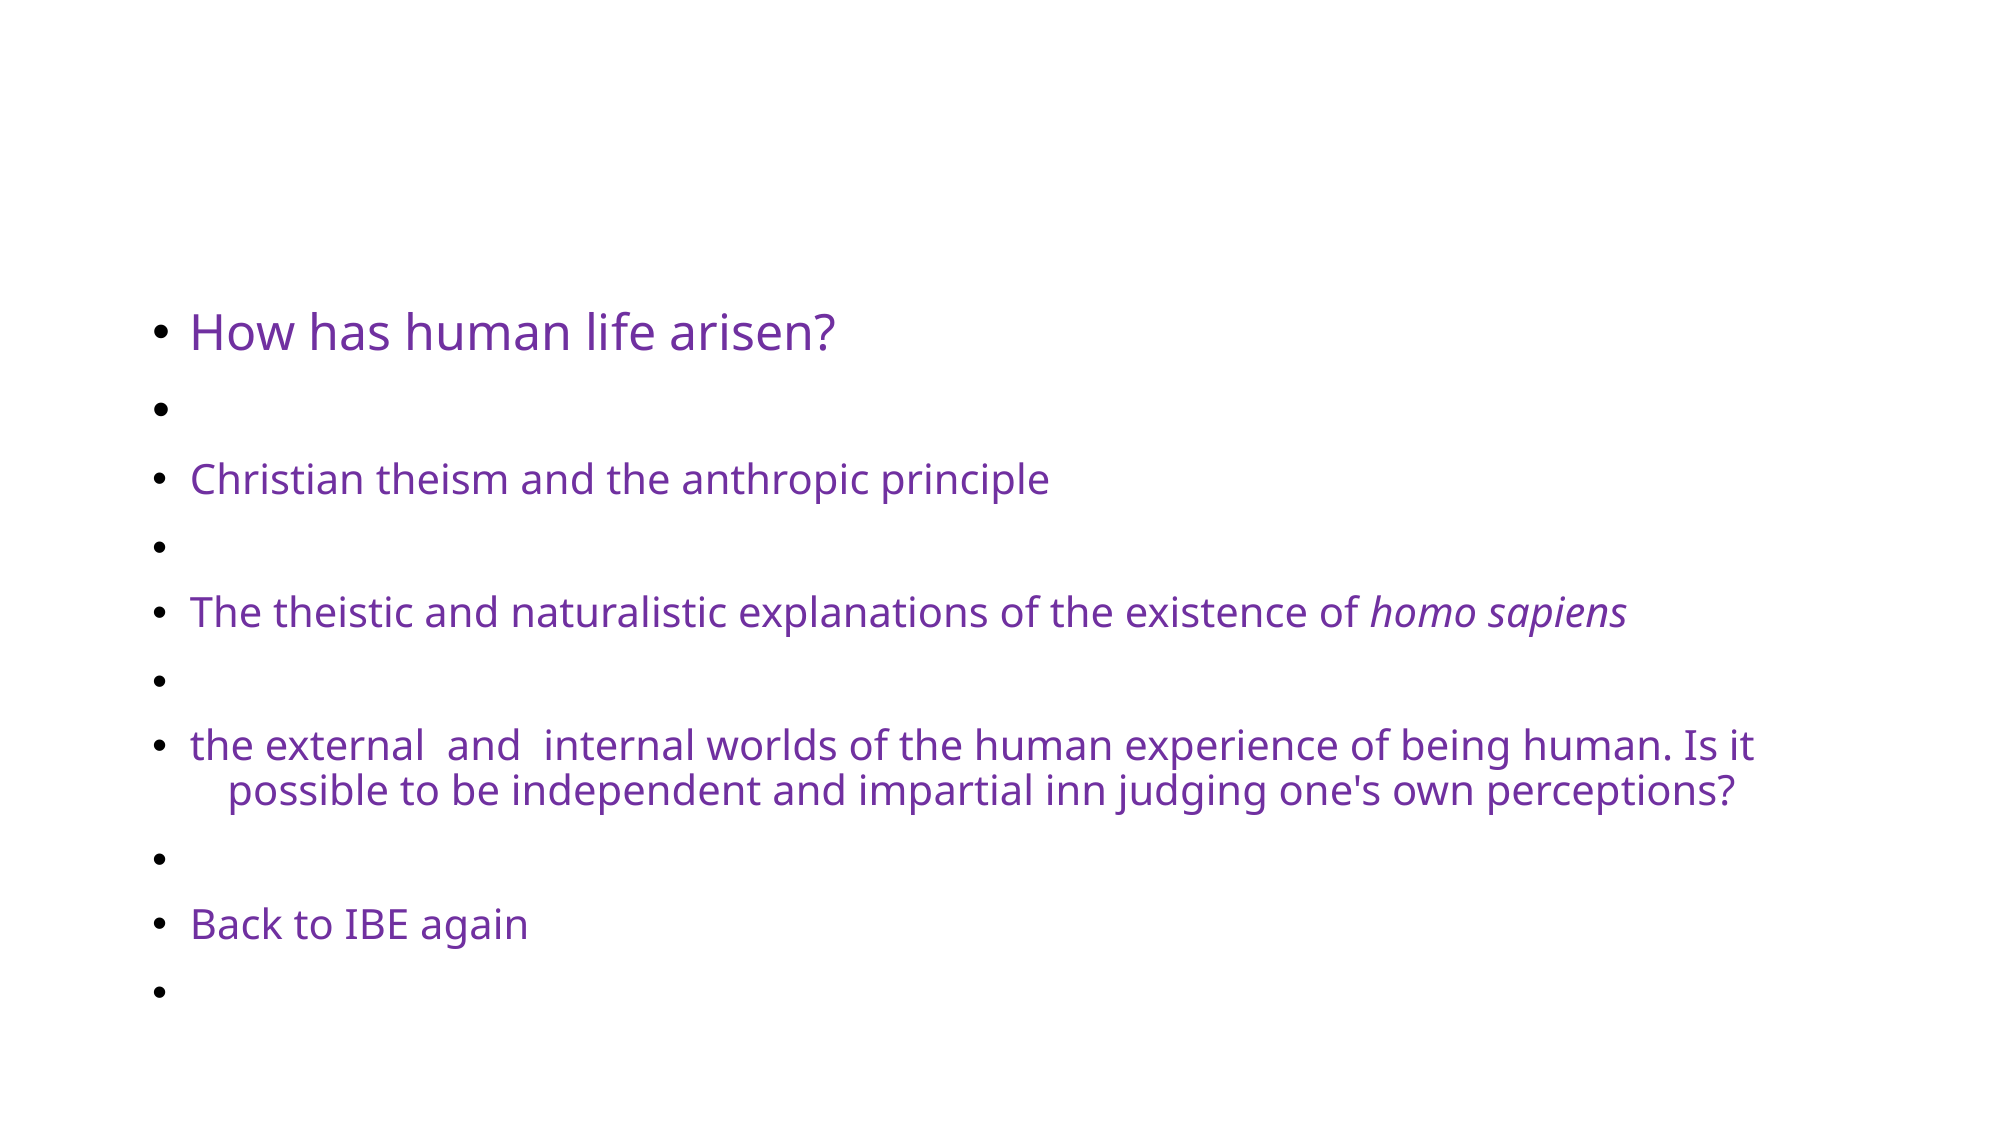

#
How has human life arisen?
Christian theism and the anthropic principle
The theistic and naturalistic explanations of the existence of homo sapiens
the external  and  internal worlds of the human experience of being human. Is it possible to be independent and impartial inn judging one's own perceptions?
Back to IBE again